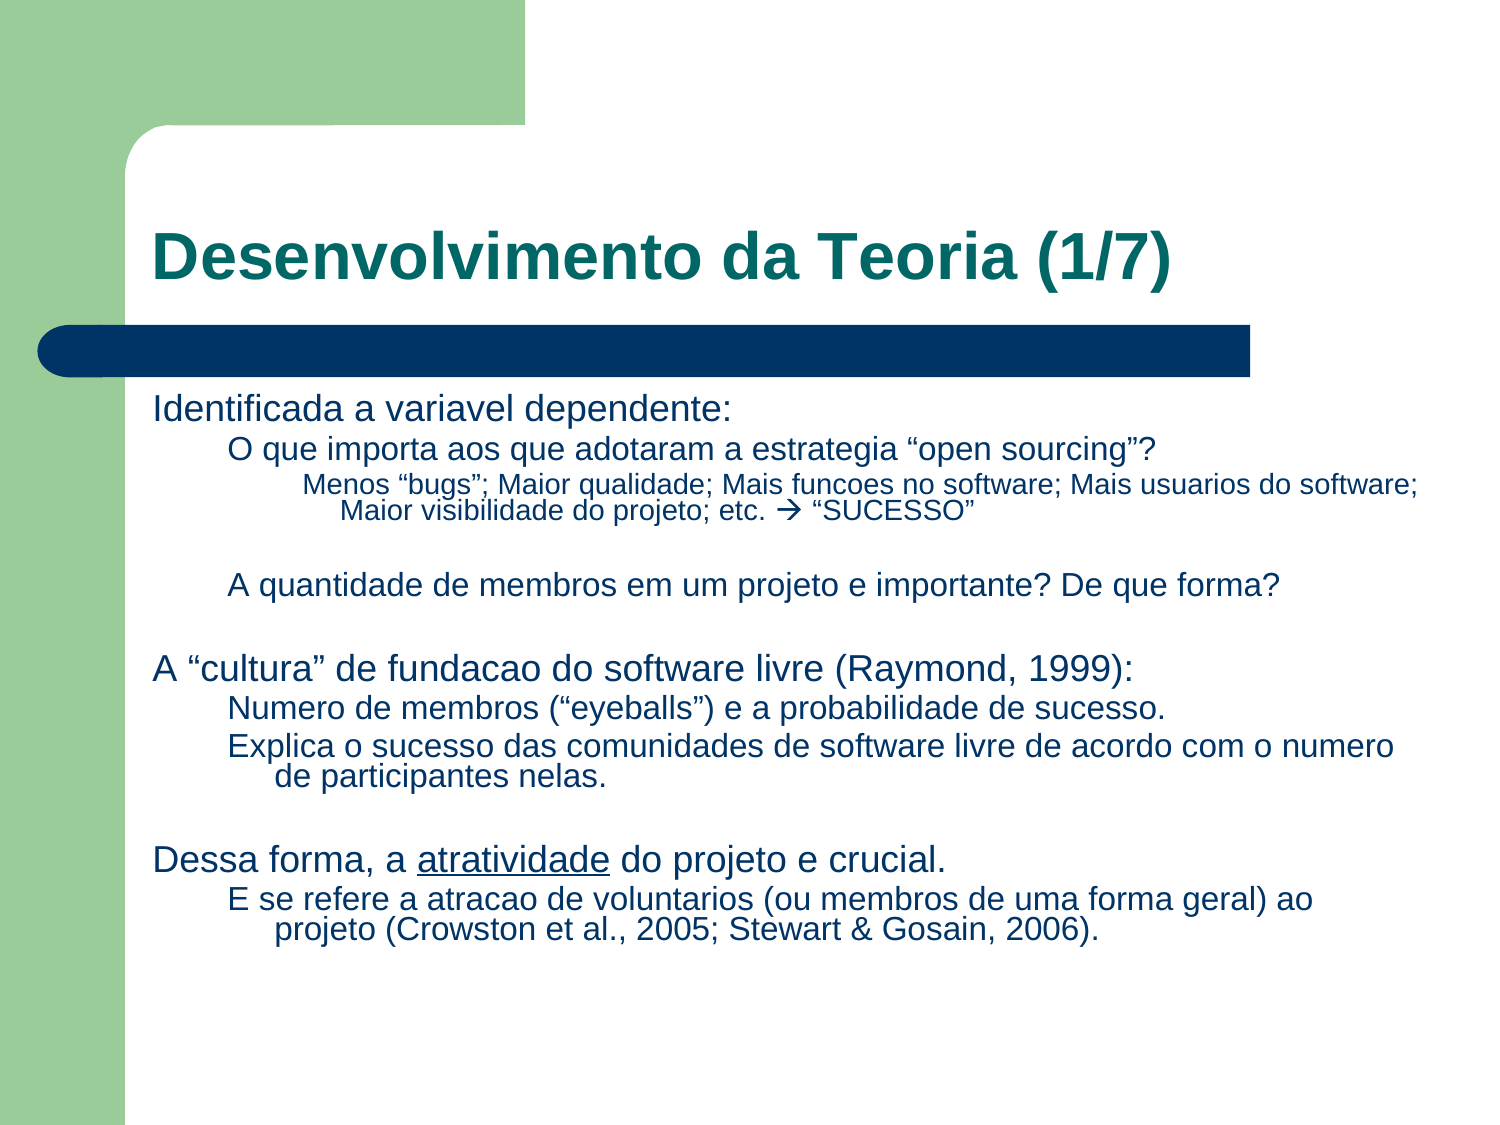

# Desenvolvimento da Teoria (1/7)
Identificada a variavel dependente:
O que importa aos que adotaram a estrategia “open sourcing”?
Menos “bugs”; Maior qualidade; Mais funcoes no software; Mais usuarios do software; Maior visibilidade do projeto; etc.  “SUCESSO”
A quantidade de membros em um projeto e importante? De que forma?
A “cultura” de fundacao do software livre (Raymond, 1999):
Numero de membros (“eyeballs”) e a probabilidade de sucesso.
Explica o sucesso das comunidades de software livre de acordo com o numero de participantes nelas.
Dessa forma, a atratividade do projeto e crucial.
E se refere a atracao de voluntarios (ou membros de uma forma geral) ao projeto (Crowston et al., 2005; Stewart & Gosain, 2006).